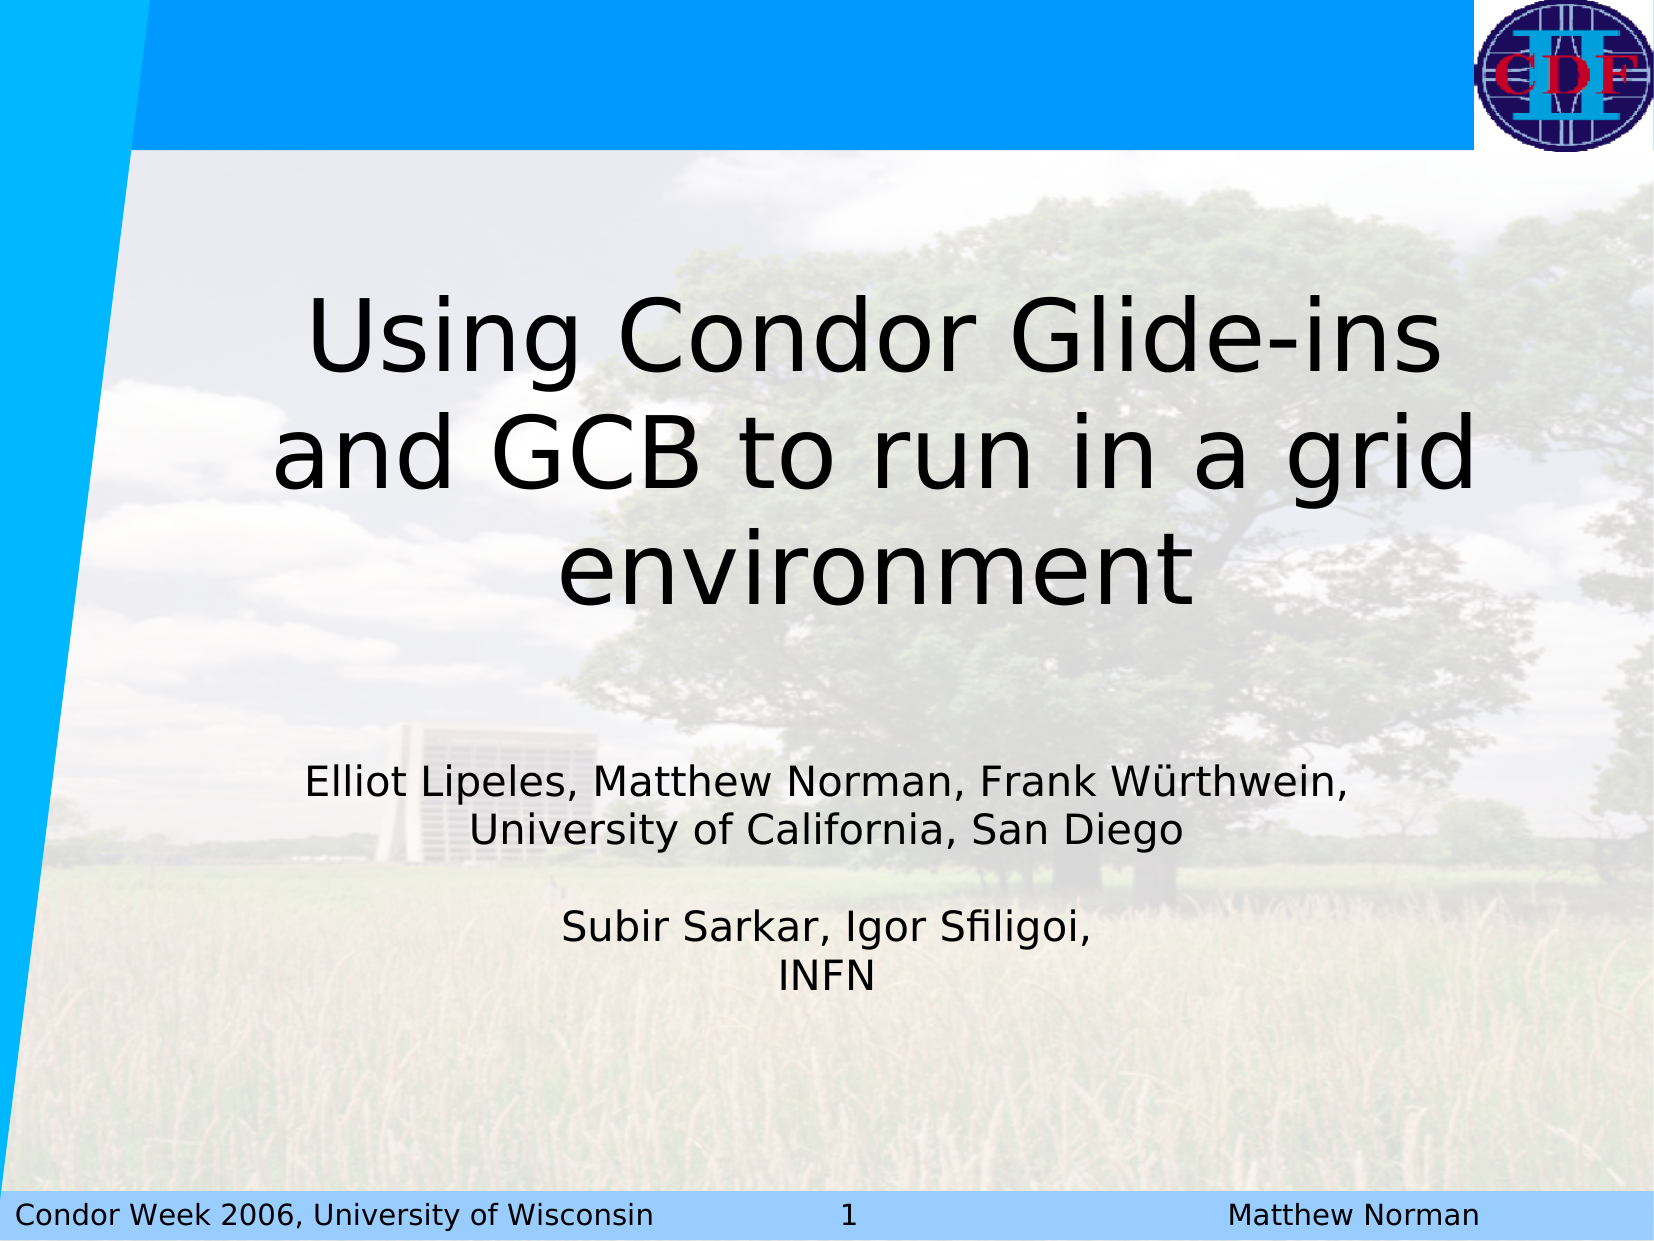

Using Condor Glide-ins and GCB to run in a grid environment
Elliot Lipeles, Matthew Norman, Frank Würthwein,
University of California, San Diego
Subir Sarkar, Igor Sfiligoi,
INFN